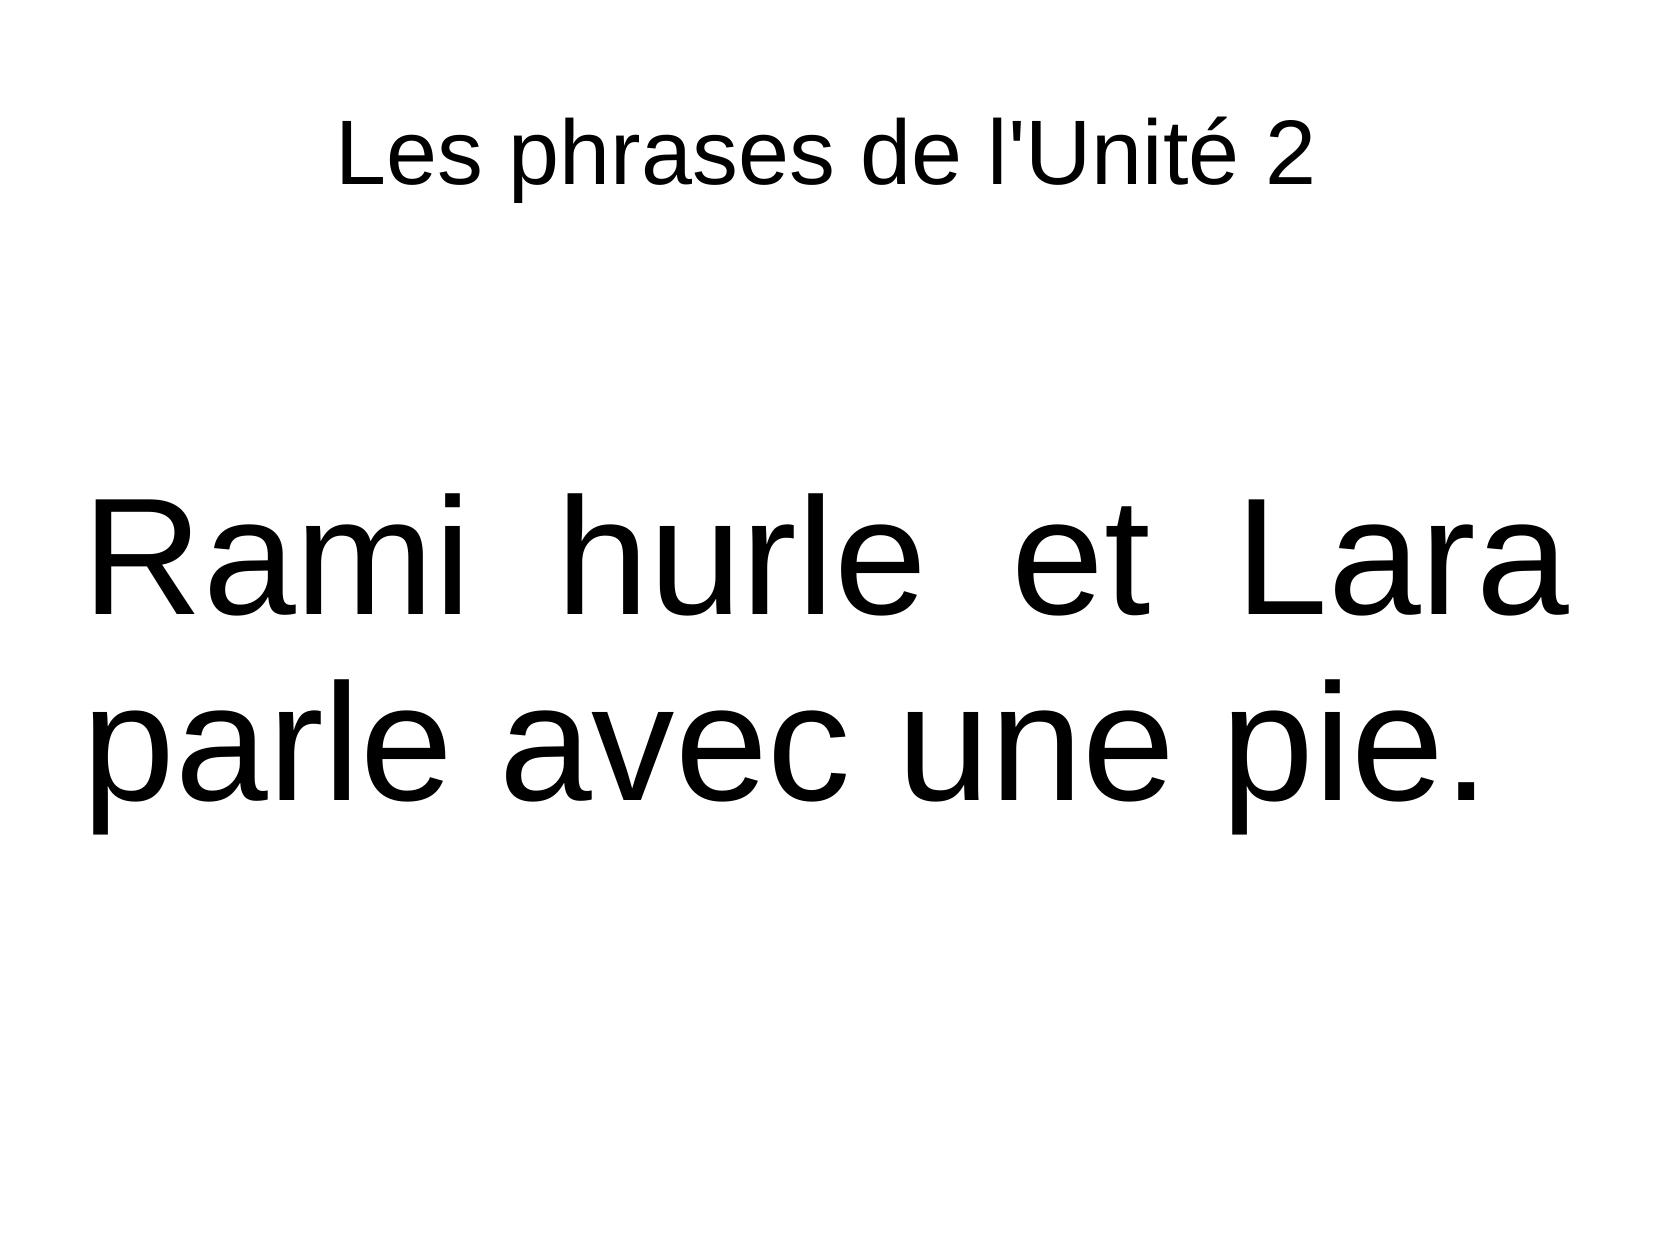

# Les phrases de l'Unité 2
Rami hurle et Lara parle avec une pie.